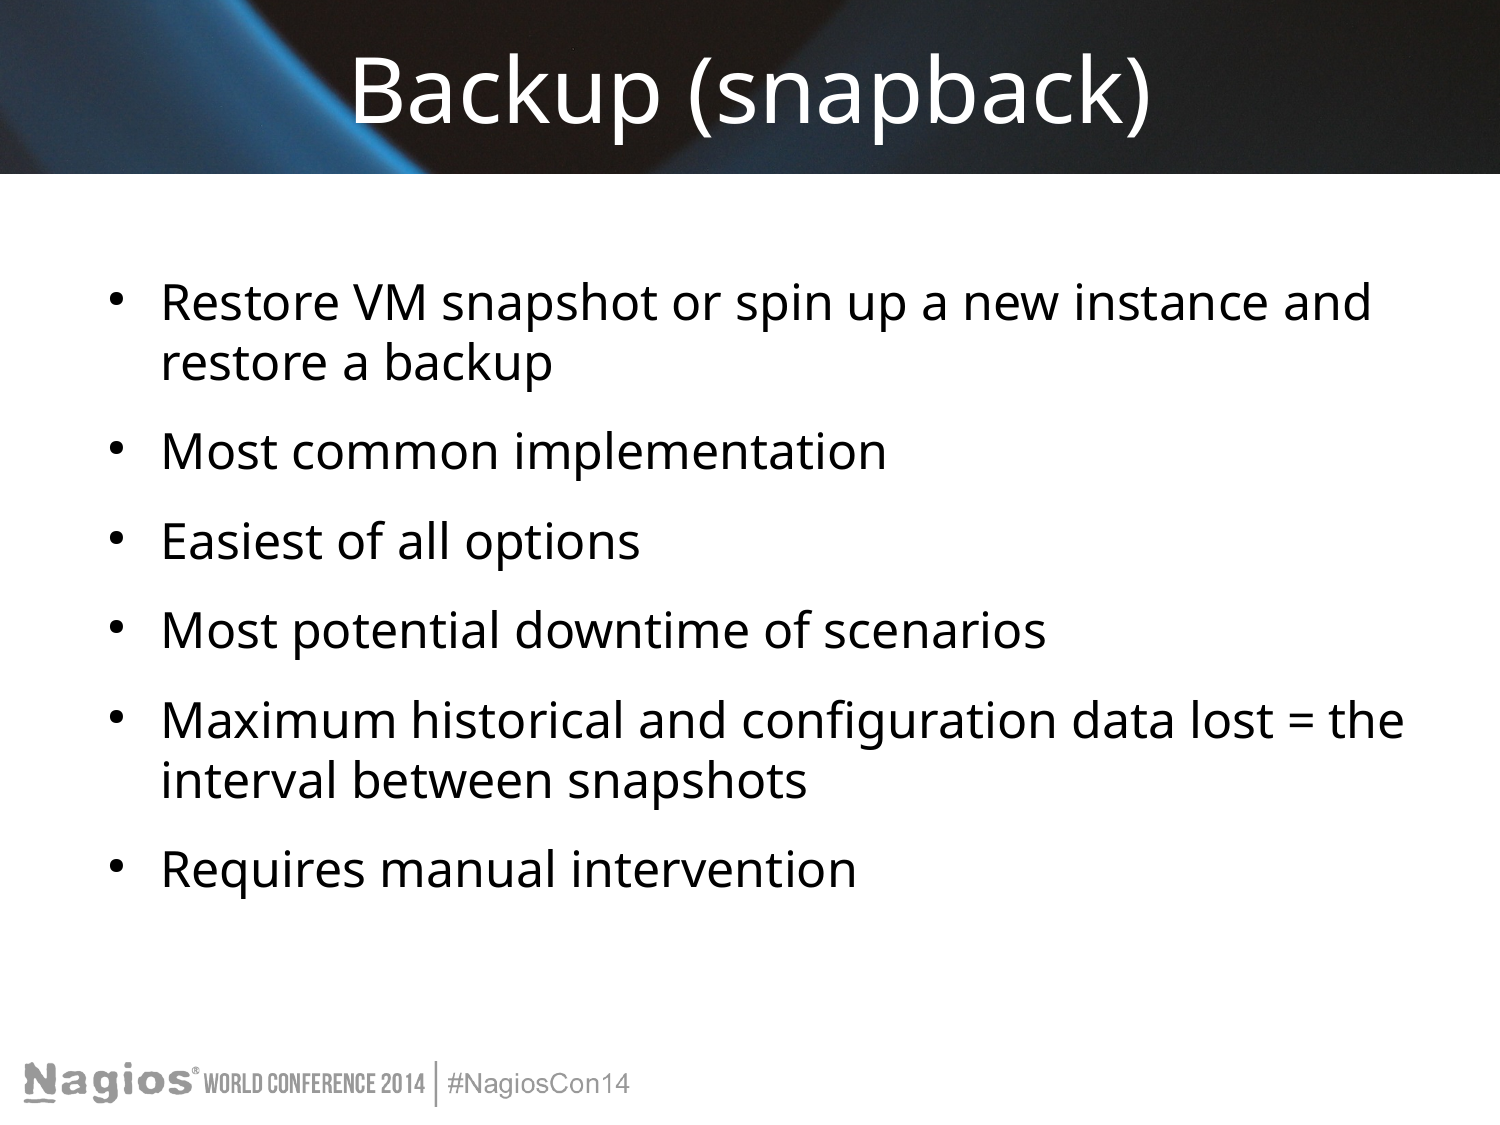

# Backup (snapback)
Restore VM snapshot or spin up a new instance and restore a backup
Most common implementation
Easiest of all options
Most potential downtime of scenarios
Maximum historical and configuration data lost = the interval between snapshots
Requires manual intervention